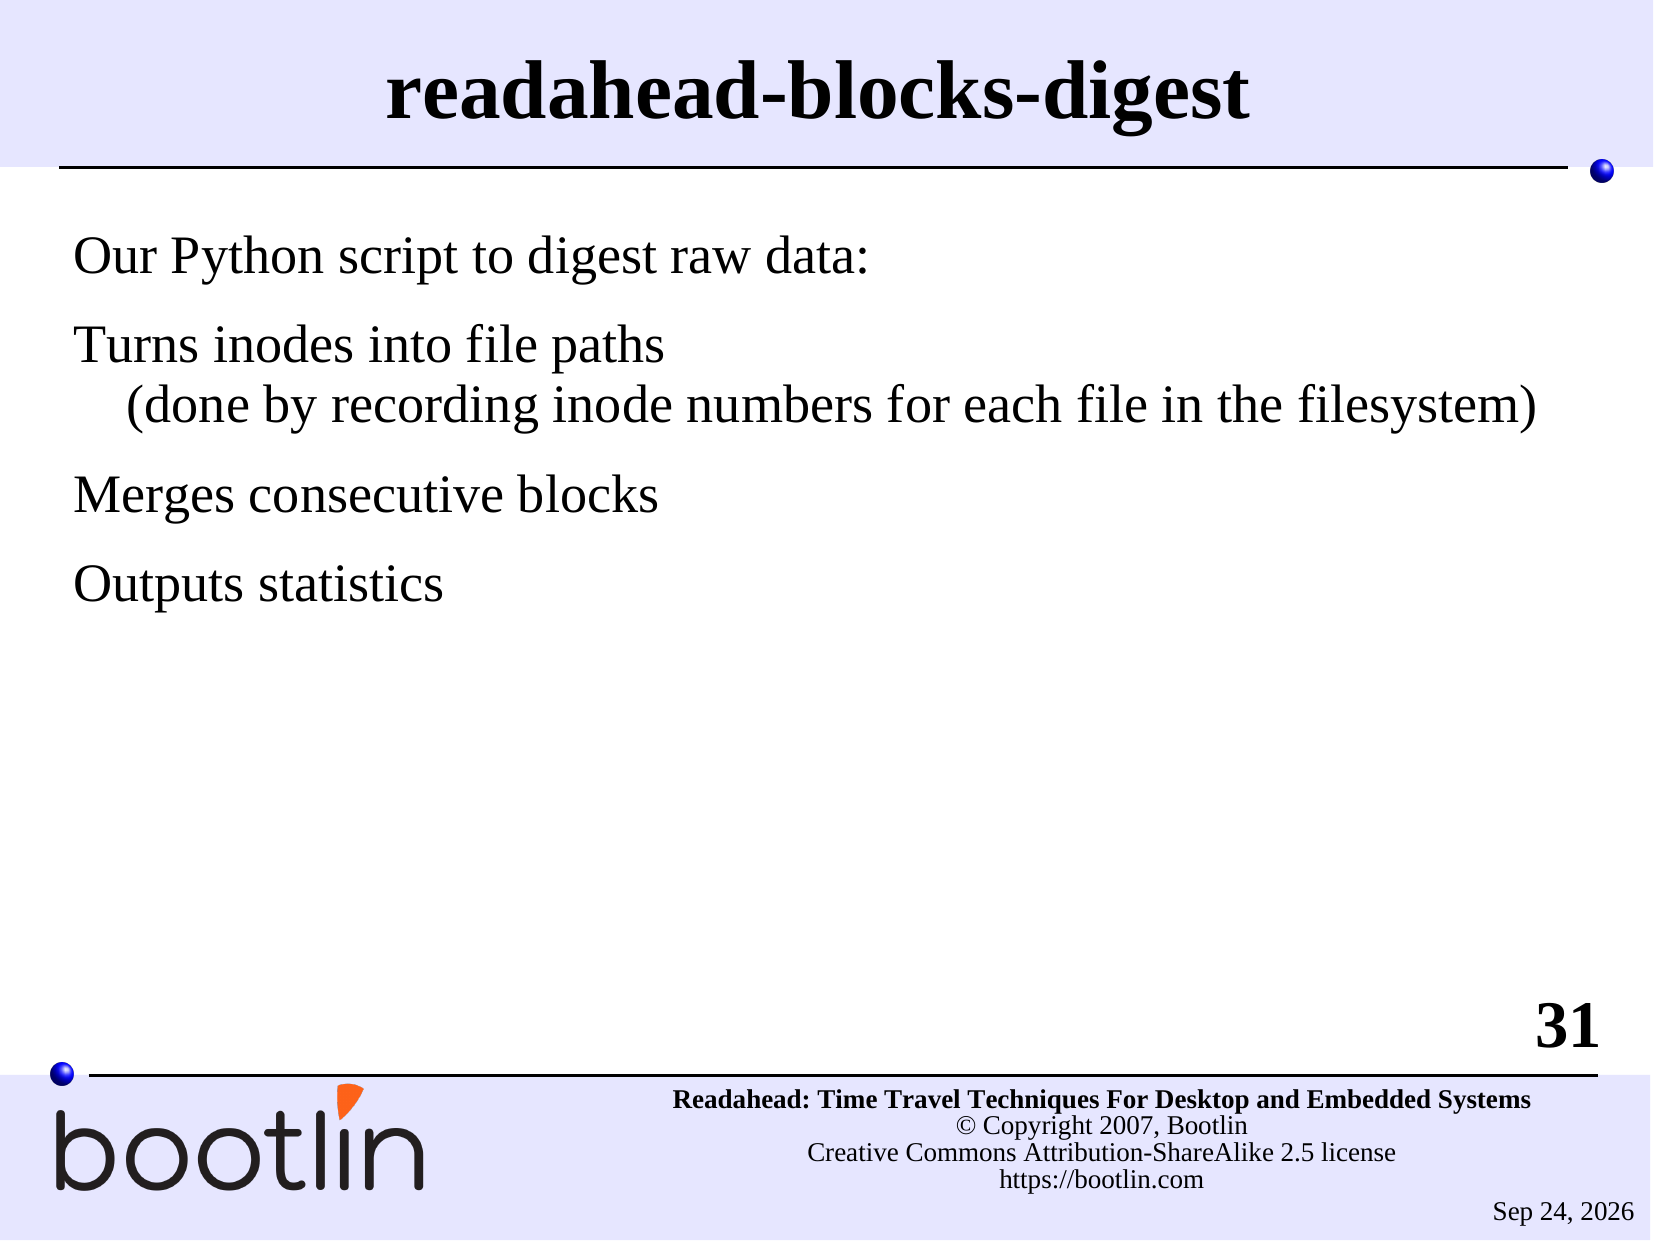

# readahead-blocks-digest
Our Python script to digest raw data:
Turns inodes into file paths
(done by recording inode numbers for each file in the filesystem)
Merges consecutive blocks
Outputs statistics